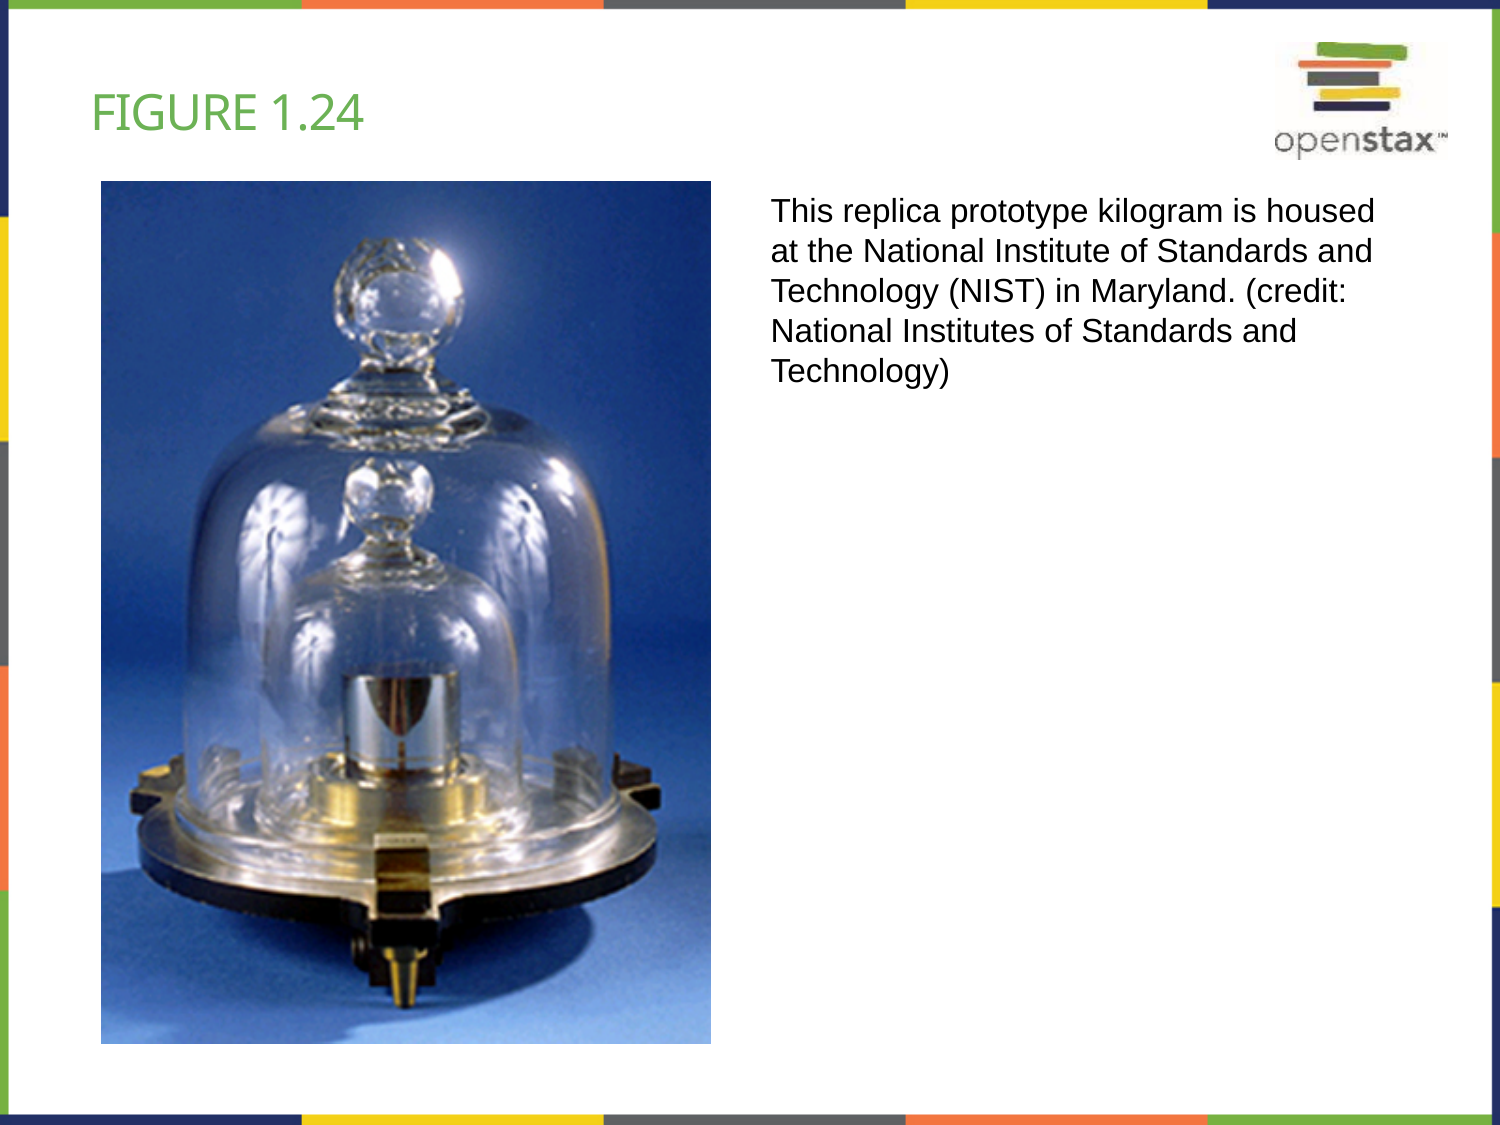

# Figure 1.24
This replica prototype kilogram is housed at the National Institute of Standards and Technology (NIST) in Maryland. (credit: National Institutes of Standards and Technology)